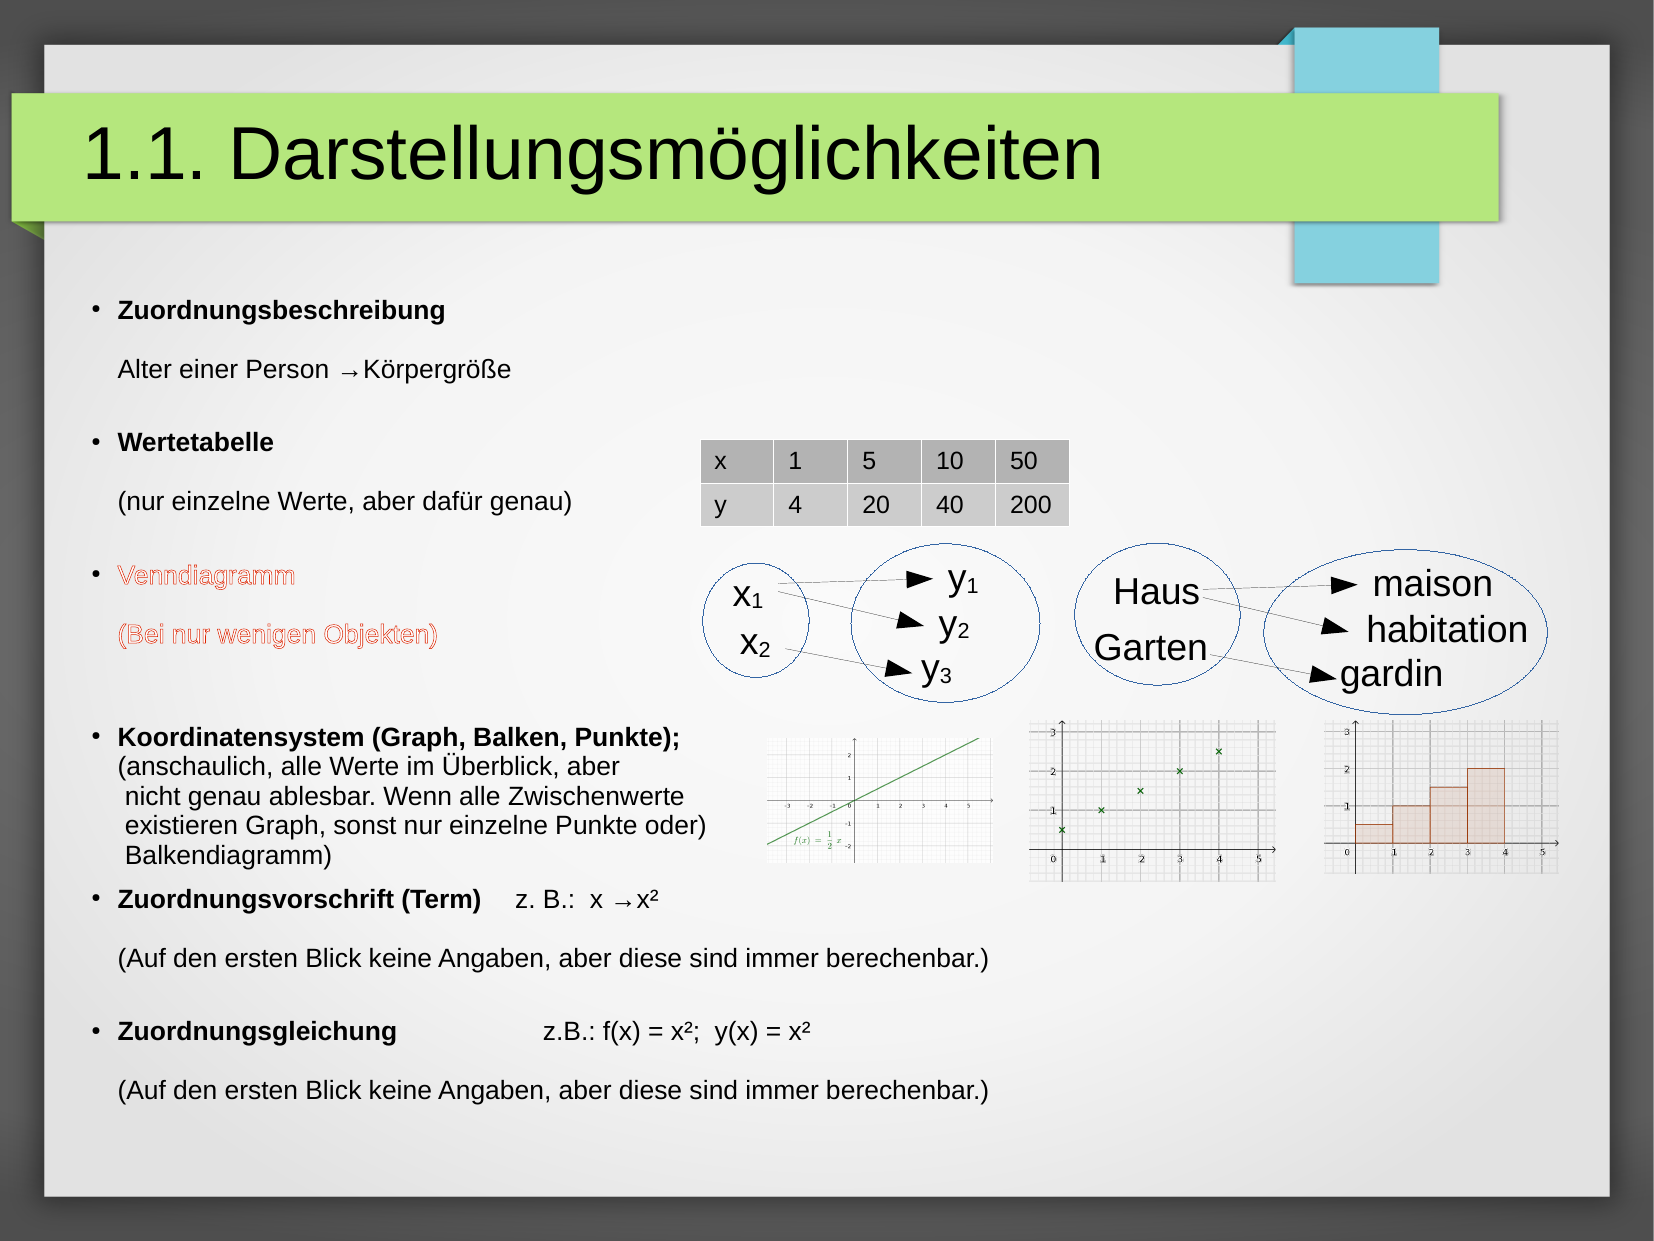

# 1.1. Darstellungsmöglichkeiten
Zuordnungsbeschreibung
Alter einer Person →Körpergröße
Wertetabelle
(nur einzelne Werte, aber dafür genau)
Venndiagramm
(Bei nur wenigen Objekten)
Koordinatensystem (Graph, Balken, Punkte);
(anschaulich, alle Werte im Überblick, aber
 nicht genau ablesbar. Wenn alle Zwischenwerte
 existieren Graph, sonst nur einzelne Punkte oder)
 Balkendiagramm)
Zuordnungsvorschrift (Term)			z. B.: x →x²
(Auf den ersten Blick keine Angaben, aber diese sind immer berechenbar.)
Zuordnungsgleichung z.B.: f(x) = x²; y(x) = x²
(Auf den ersten Blick keine Angaben, aber diese sind immer berechenbar.)
| x | 1 | 5 | 10 | 50 |
| --- | --- | --- | --- | --- |
| y | 4 | 20 | 40 | 200 |
y1
maison
Haus
x1
y2
habitation
x2
Garten
y3
gardin